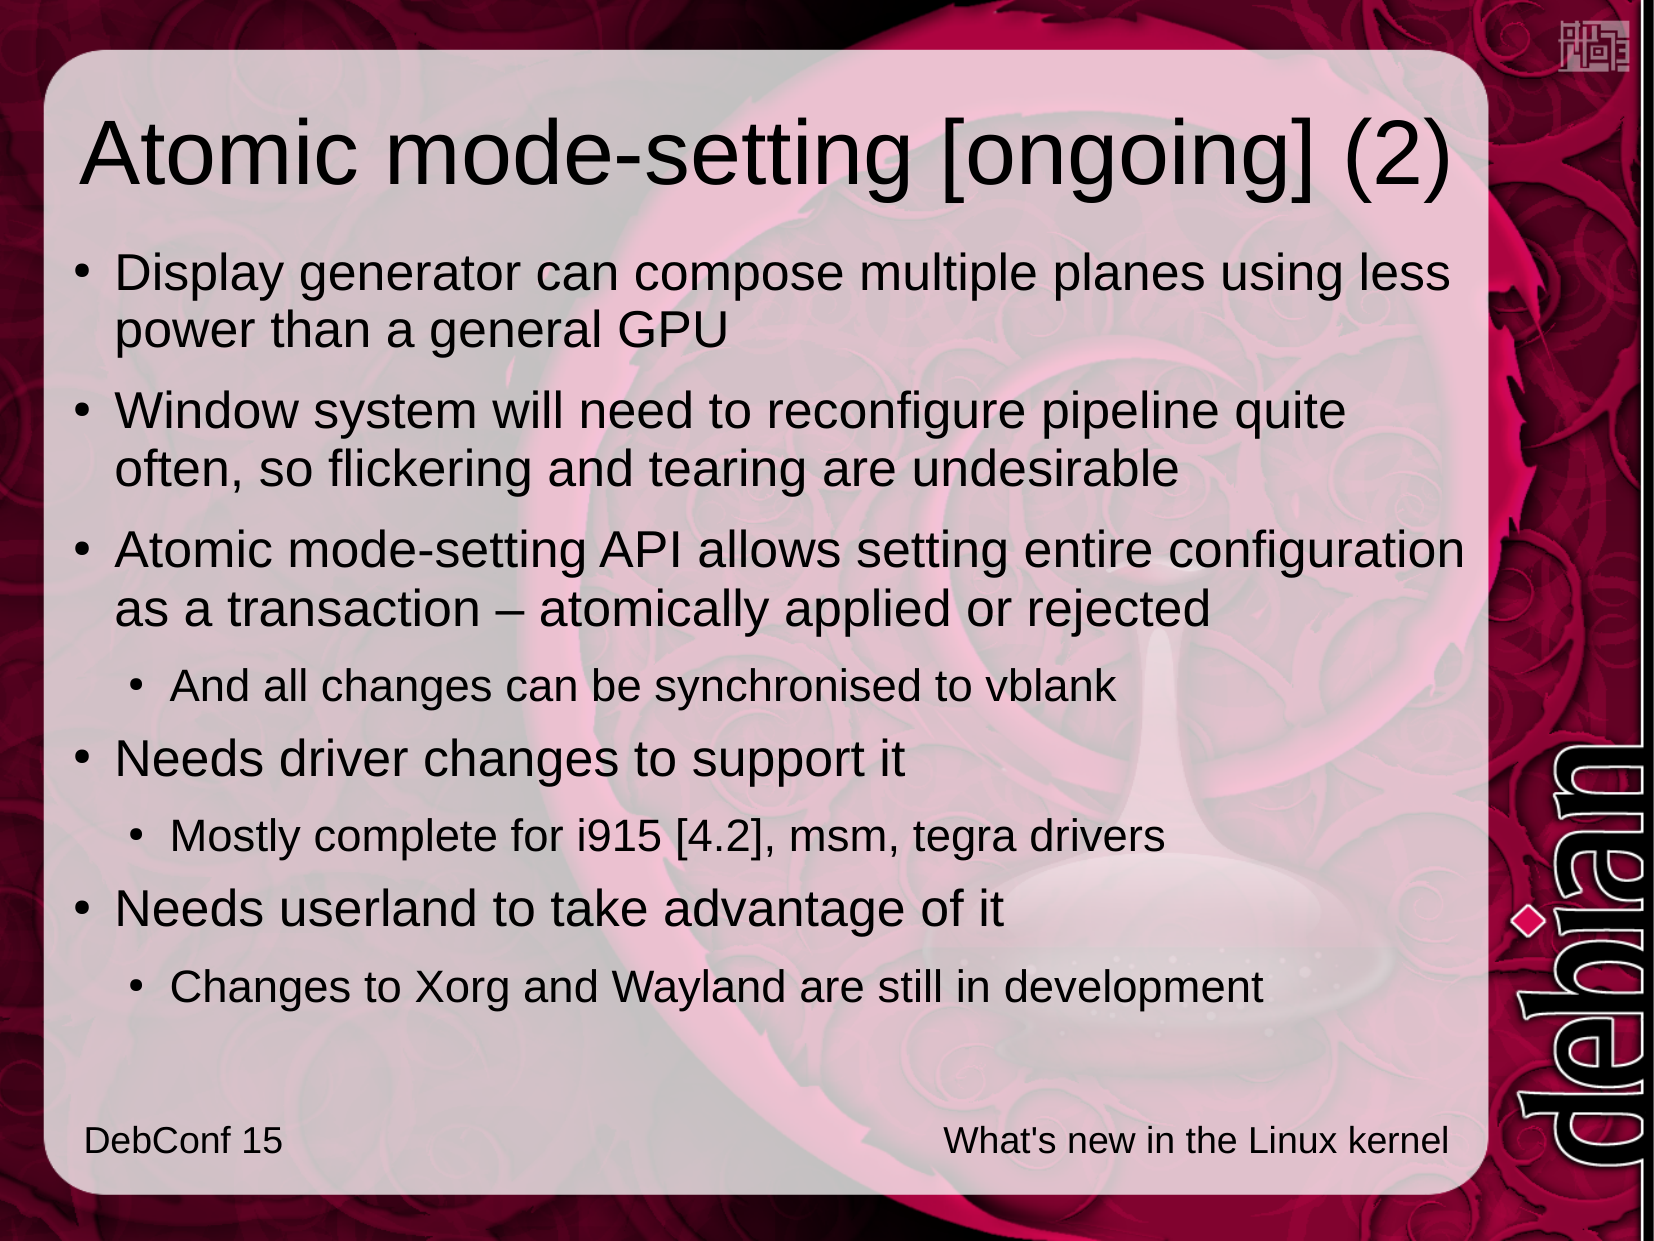

# Atomic mode-setting [ongoing] (2)
Display generator can compose multiple planes using less power than a general GPU
Window system will need to reconfigure pipeline quite often, so flickering and tearing are undesirable
Atomic mode-setting API allows setting entire configuration as a transaction – atomically applied or rejected
And all changes can be synchronised to vblank
Needs driver changes to support it
Mostly complete for i915 [4.2], msm, tegra drivers
Needs userland to take advantage of it
Changes to Xorg and Wayland are still in development
DebConf 15
What's new in the Linux kernel